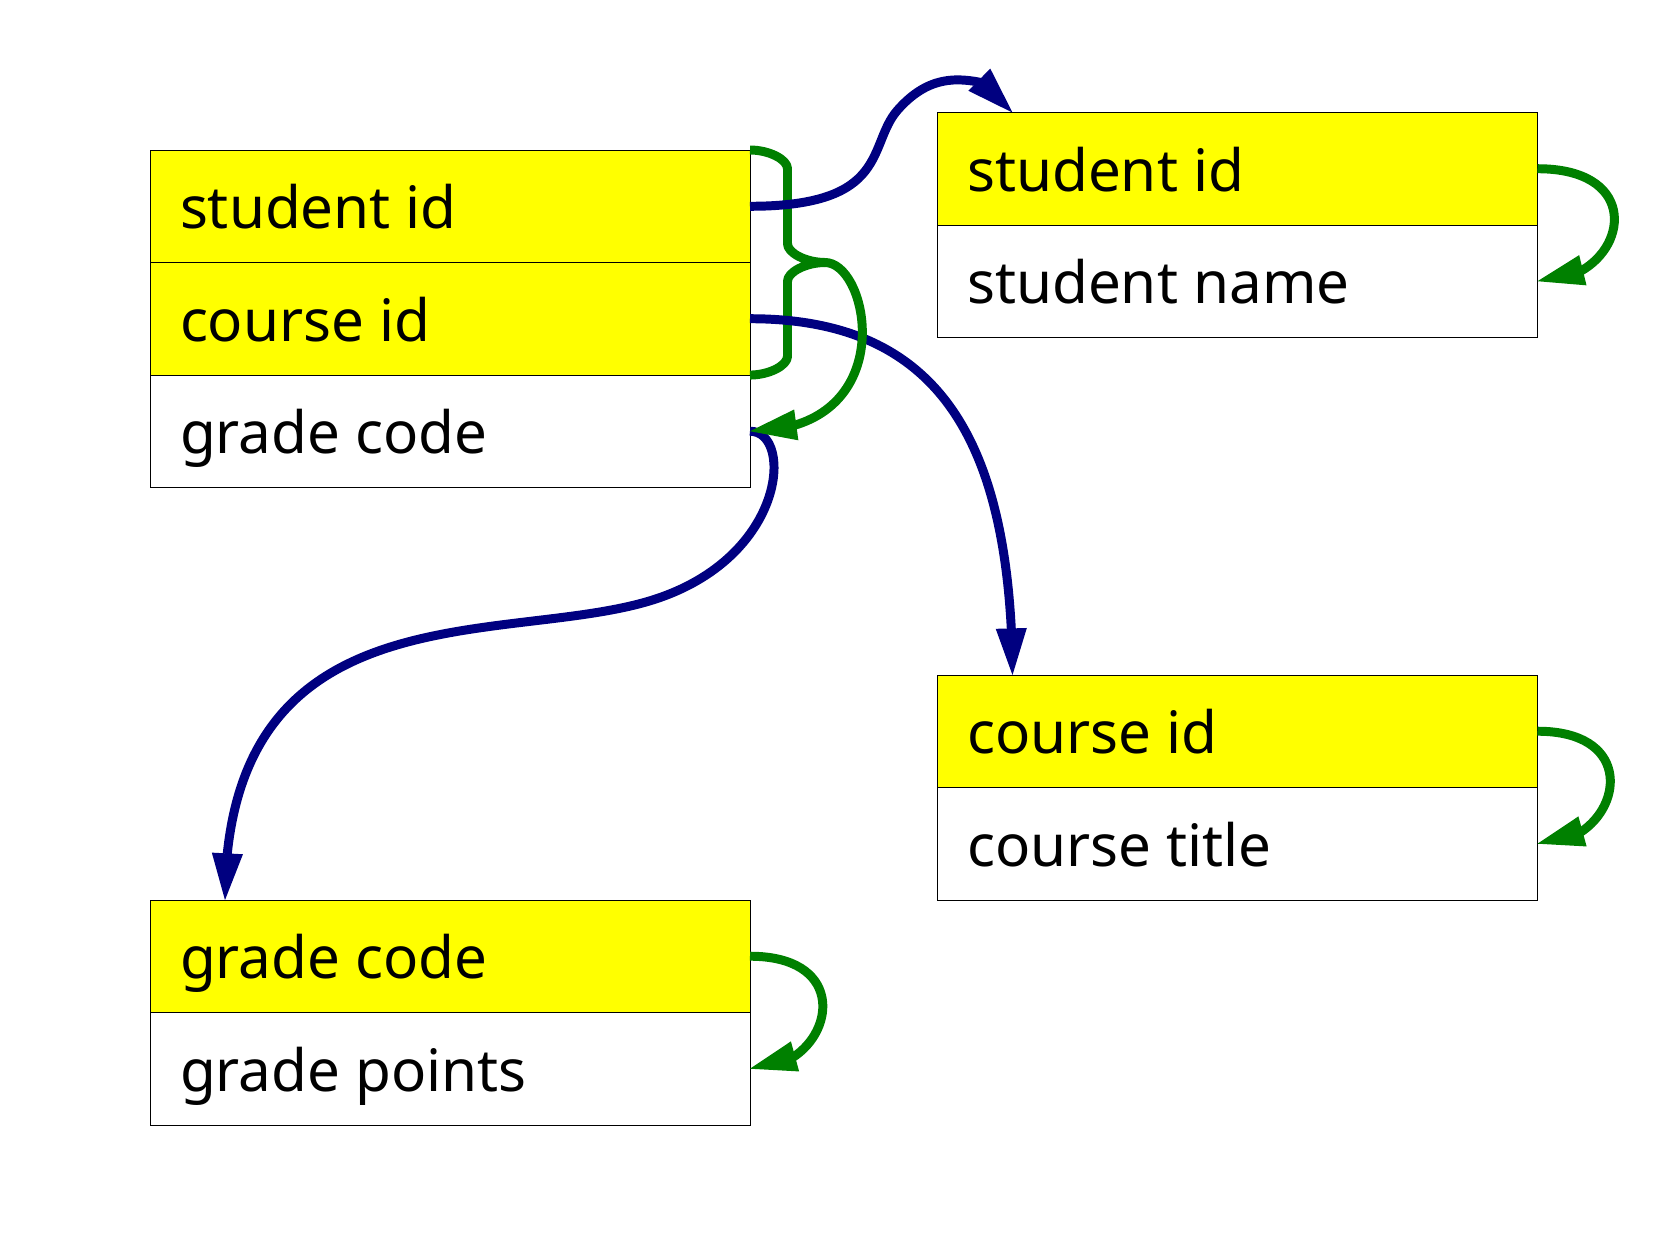

student id
course
student id
student name
course id
grade code
course id
course title
grade code
grade points